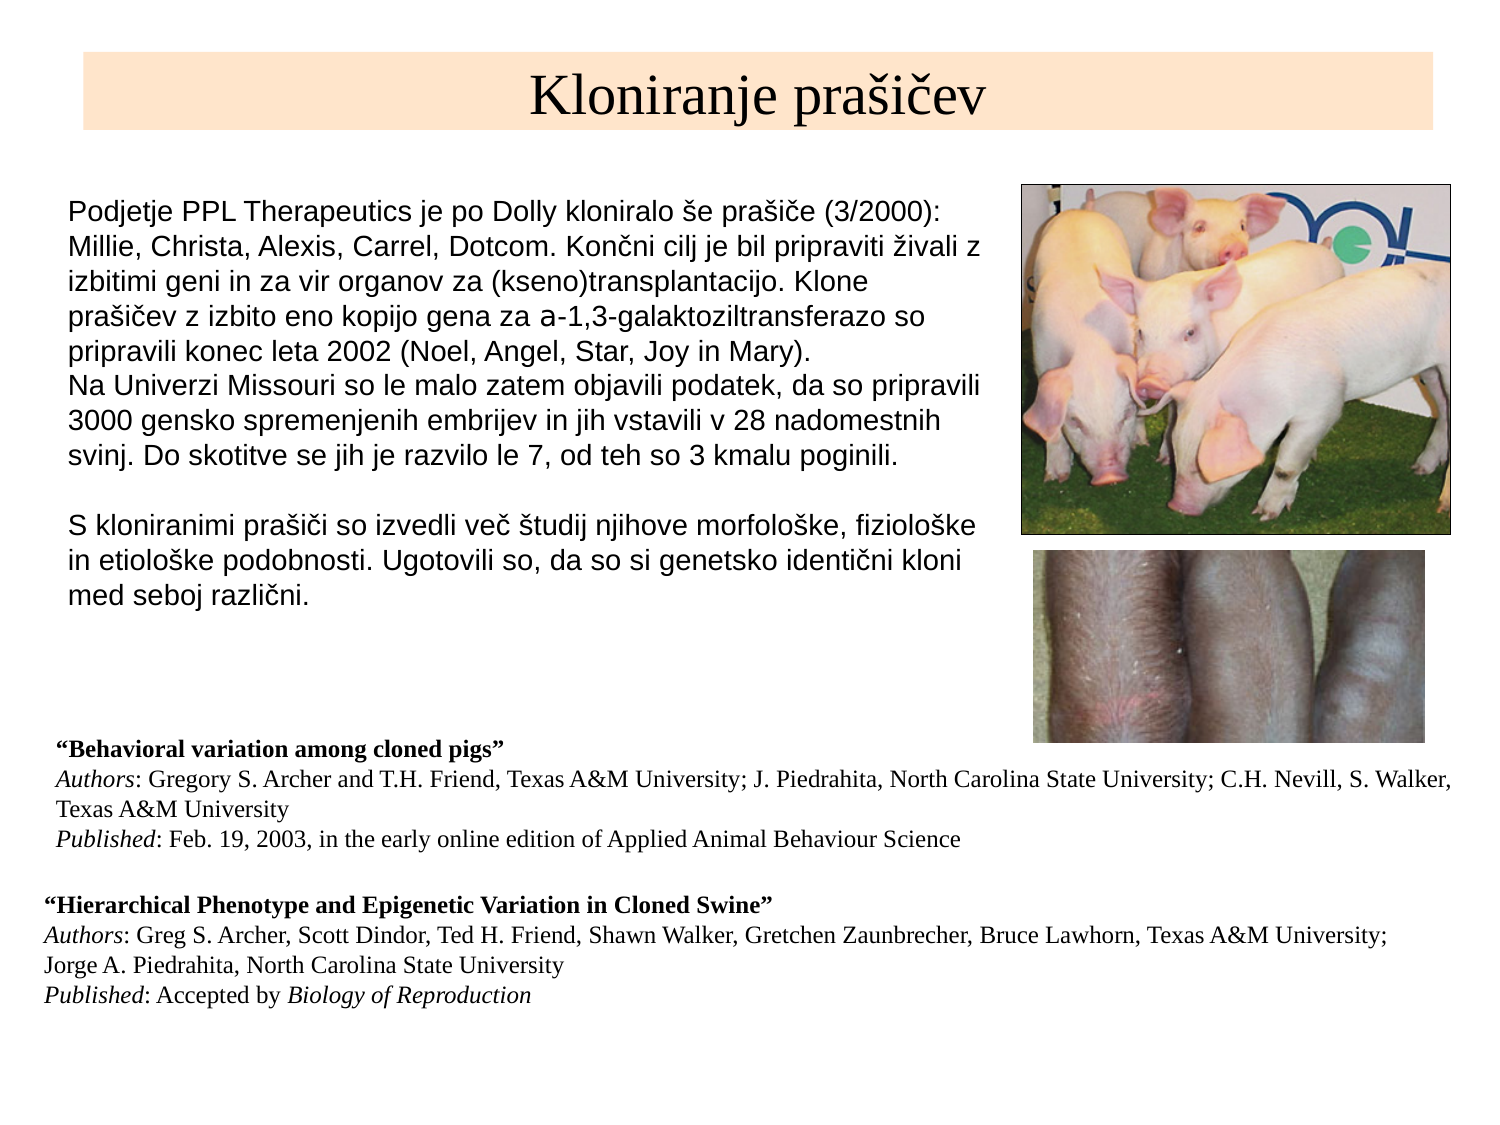

Kloniranje prašičev
Podjetje PPL Therapeutics je po Dolly kloniralo še prašiče (3/2000):
Millie, Christa, Alexis, Carrel, Dotcom. Končni cilj je bil pripraviti živali z izbitimi geni in za vir organov za (kseno)transplantacijo. Klone prašičev z izbito eno kopijo gena za a-1,3-galaktoziltransferazo so pripravili konec leta 2002 (Noel, Angel, Star, Joy in Mary).
Na Univerzi Missouri so le malo zatem objavili podatek, da so pripravili 3000 gensko spremenjenih embrijev in jih vstavili v 28 nadomestnih svinj. Do skotitve se jih je razvilo le 7, od teh so 3 kmalu poginili.
S kloniranimi prašiči so izvedli več študij njihove morfološke, fiziološke in etiološke podobnosti. Ugotovili so, da so si genetsko identični kloni med seboj različni.
“Behavioral variation among cloned pigs”
Authors: Gregory S. Archer and T.H. Friend, Texas A&M University; J. Piedrahita, North Carolina State University; C.H. Nevill, S. Walker, Texas A&M University
Published: Feb. 19, 2003, in the early online edition of Applied Animal Behaviour Science
“Hierarchical Phenotype and Epigenetic Variation in Cloned Swine”
Authors: Greg S. Archer, Scott Dindor, Ted H. Friend, Shawn Walker, Gretchen Zaunbrecher, Bruce Lawhorn, Texas A&M University; Jorge A. Piedrahita, North Carolina State University
Published: Accepted by Biology of Reproduction